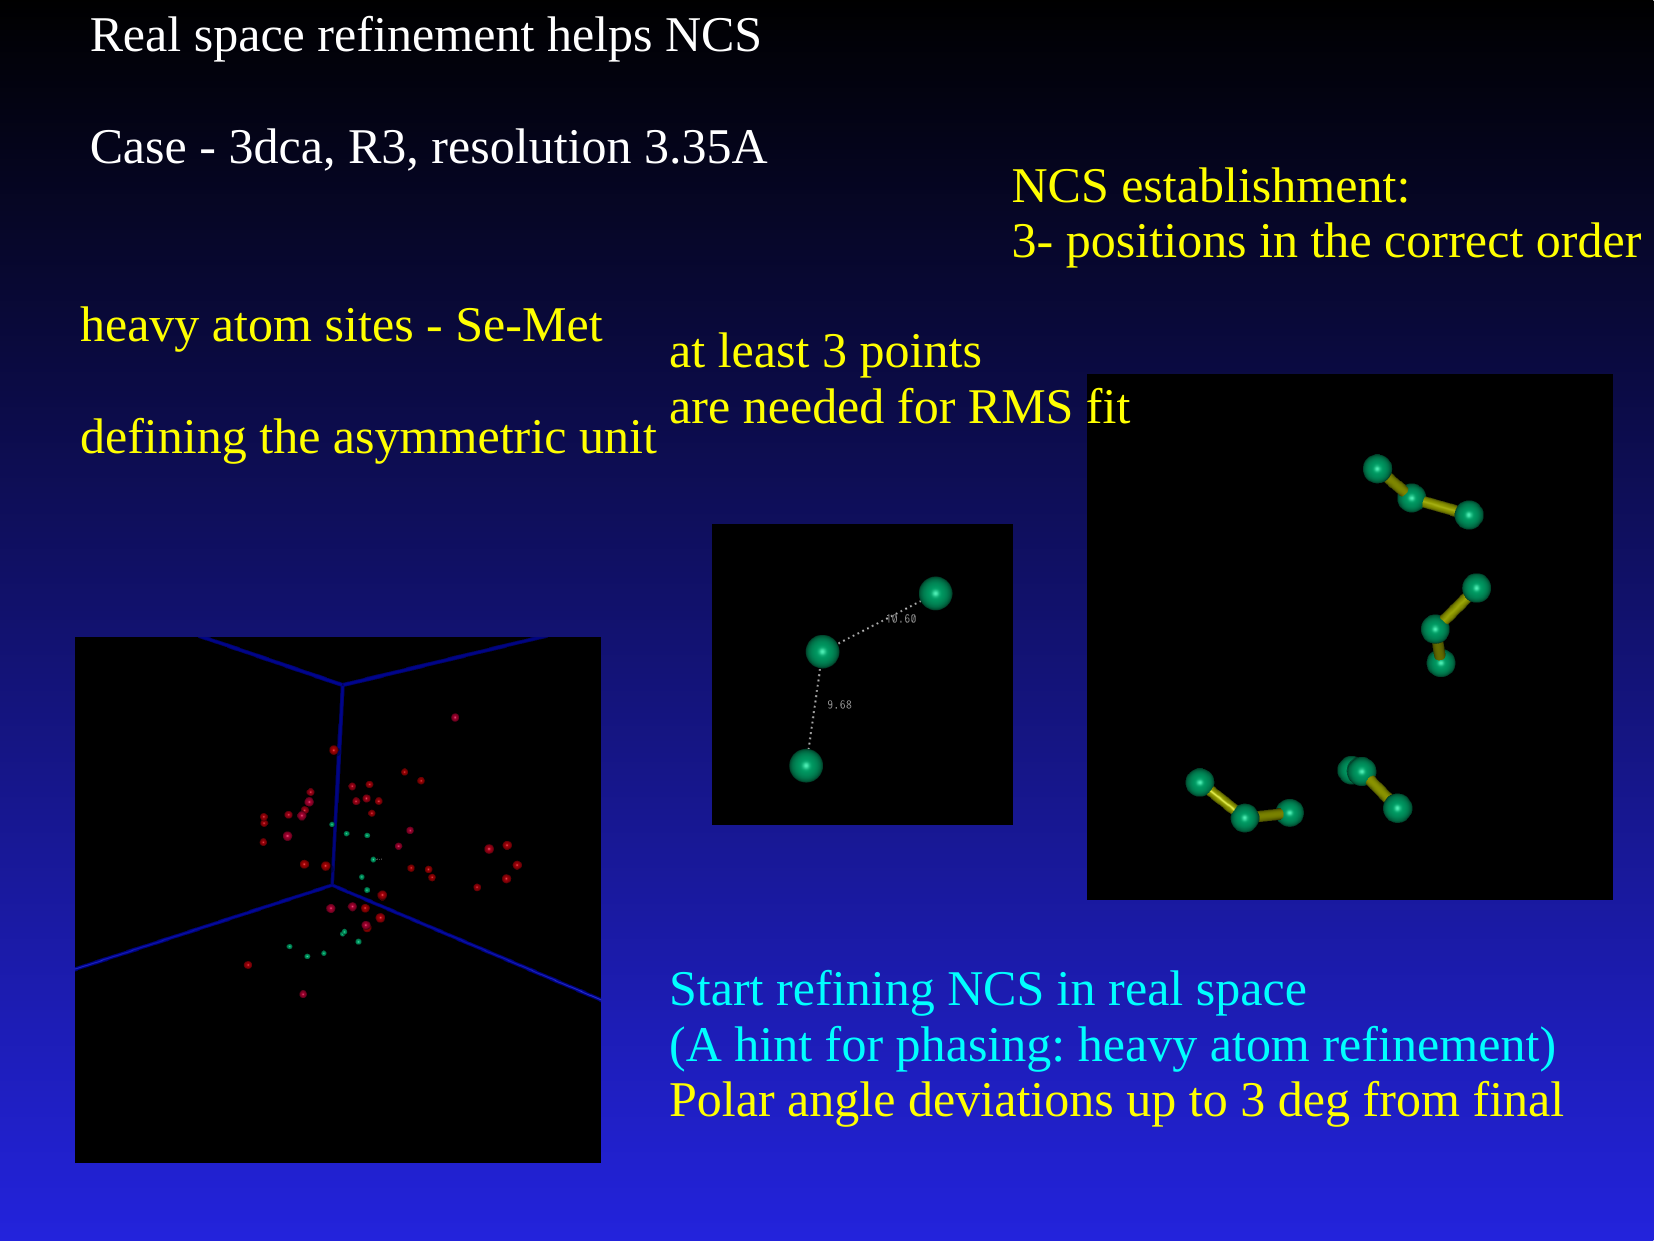

Real space refinement helps NCS
Case - 3dca, R3, resolution 3.35A
NCS establishment:
3- positions in the correct order
heavy atom sites - Se-Met
defining the asymmetric unit
at least 3 points
are needed for RMS fit
Start refining NCS in real space
(A hint for phasing: heavy atom refinement)
Polar angle deviations up to 3 deg from final